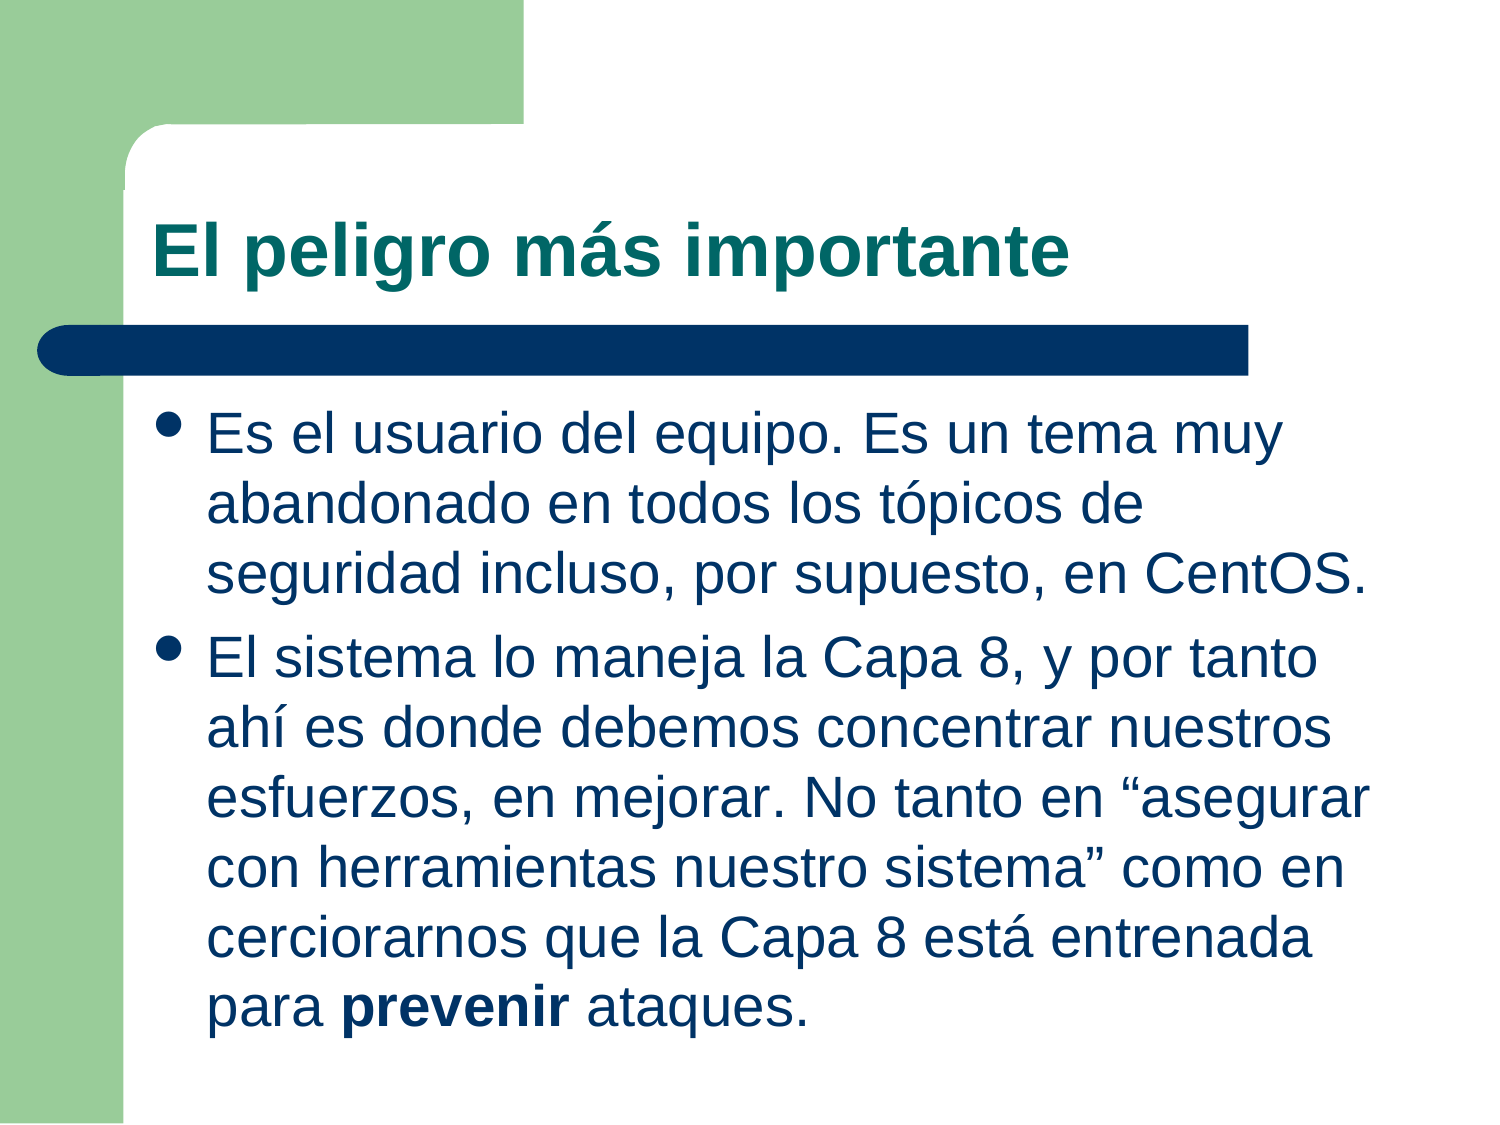

# El peligro más importante
Es el usuario del equipo. Es un tema muy abandonado en todos los tópicos de seguridad incluso, por supuesto, en CentOS.
El sistema lo maneja la Capa 8, y por tanto ahí es donde debemos concentrar nuestros esfuerzos, en mejorar. No tanto en “asegurar con herramientas nuestro sistema” como en cerciorarnos que la Capa 8 está entrenada para prevenir ataques.